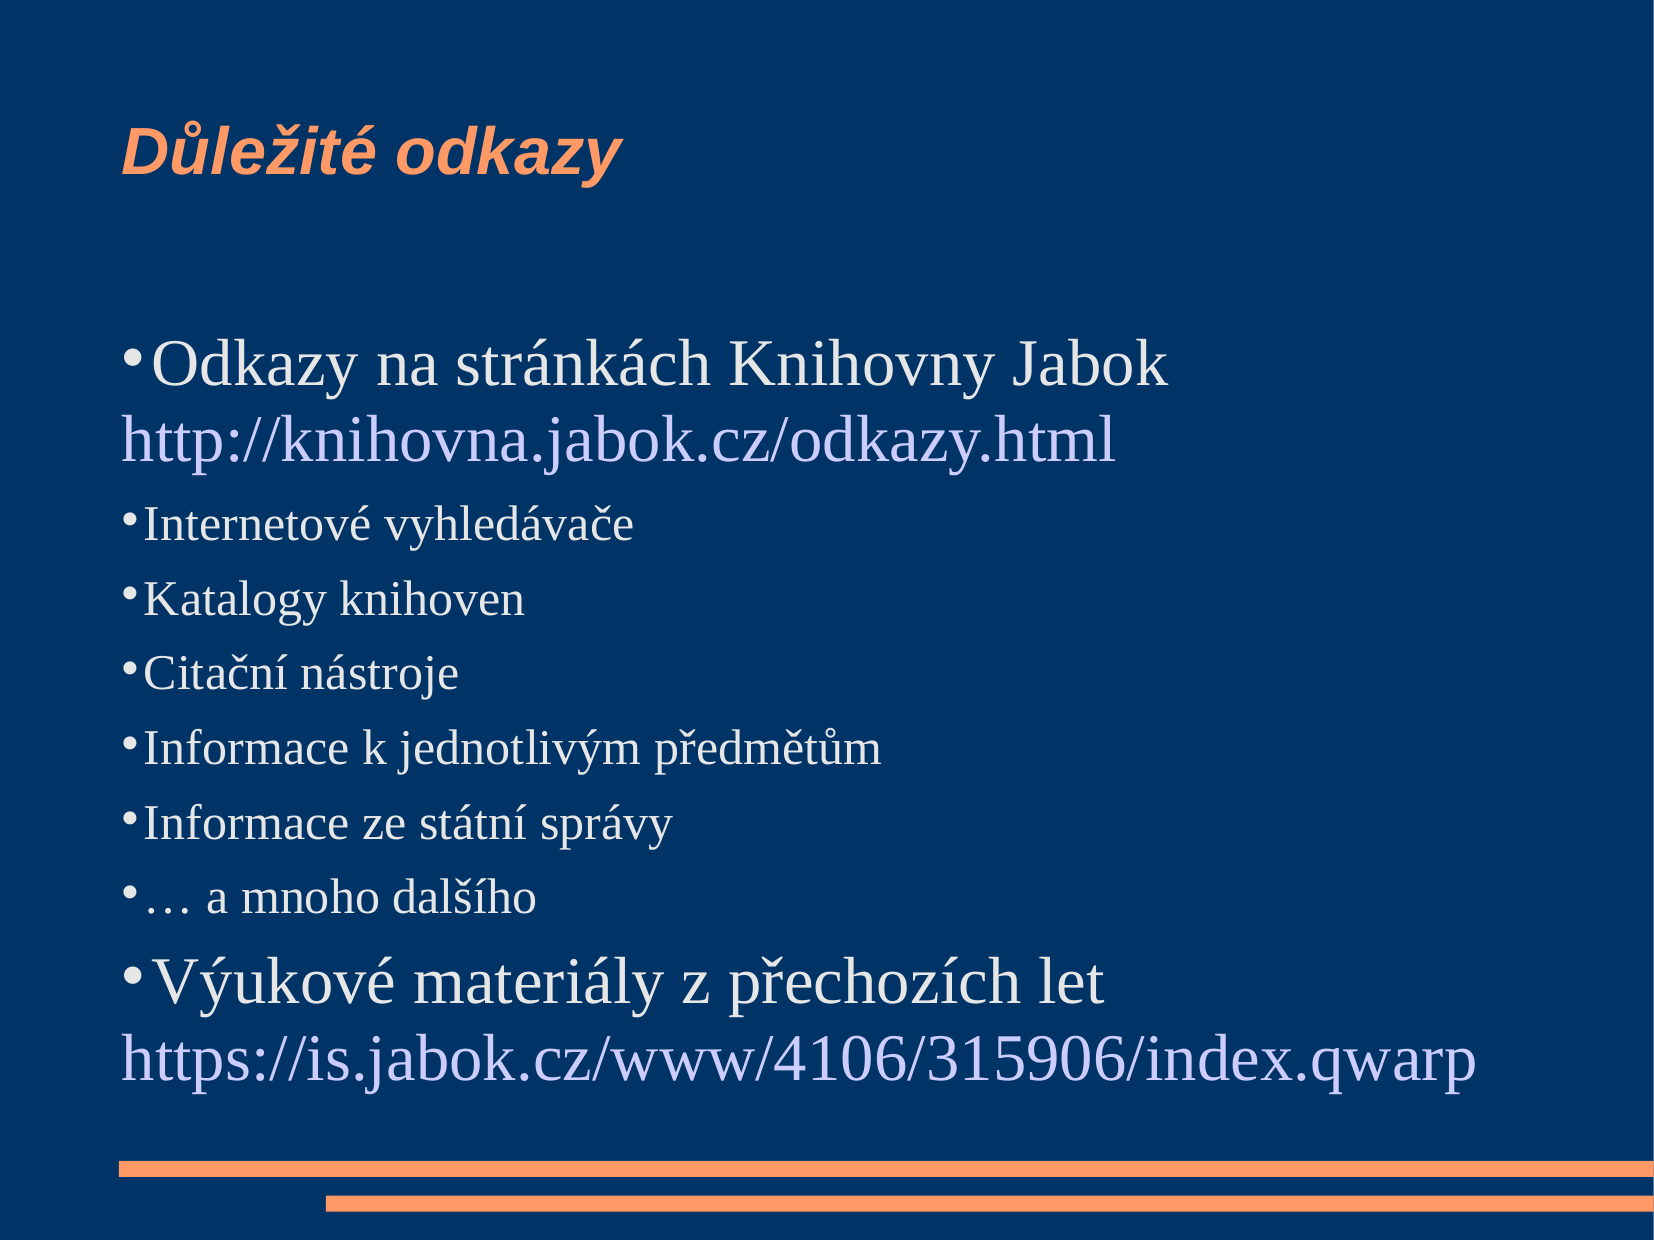

# Důležité odkazy
Odkazy na stránkách Knihovny Jabok http://knihovna.jabok.cz/odkazy.html
Internetové vyhledávače
Katalogy knihoven
Citační nástroje
Informace k jednotlivým předmětům
Informace ze státní správy
… a mnoho dalšího
Výukové materiály z přechozích let https://is.jabok.cz/www/4106/315906/index.qwarp